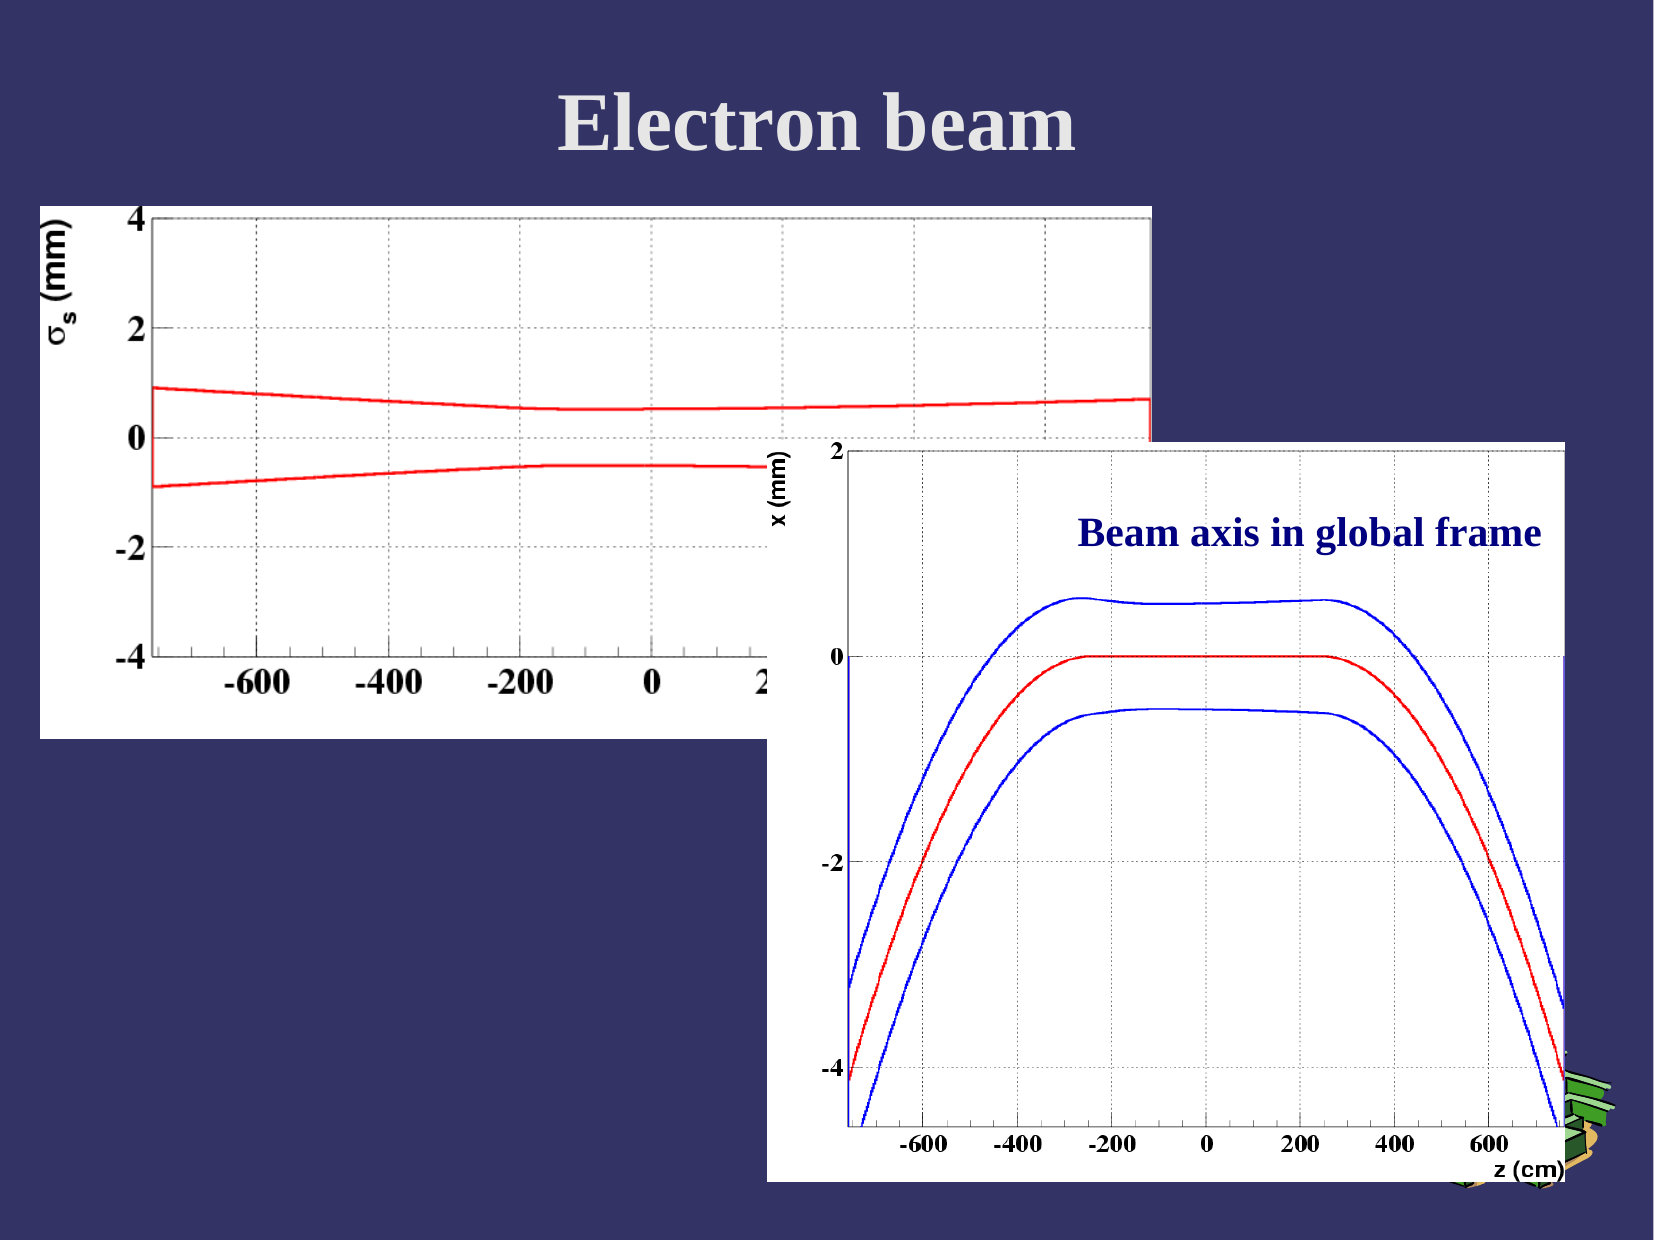

# Electron beam
Beam axis in global frame